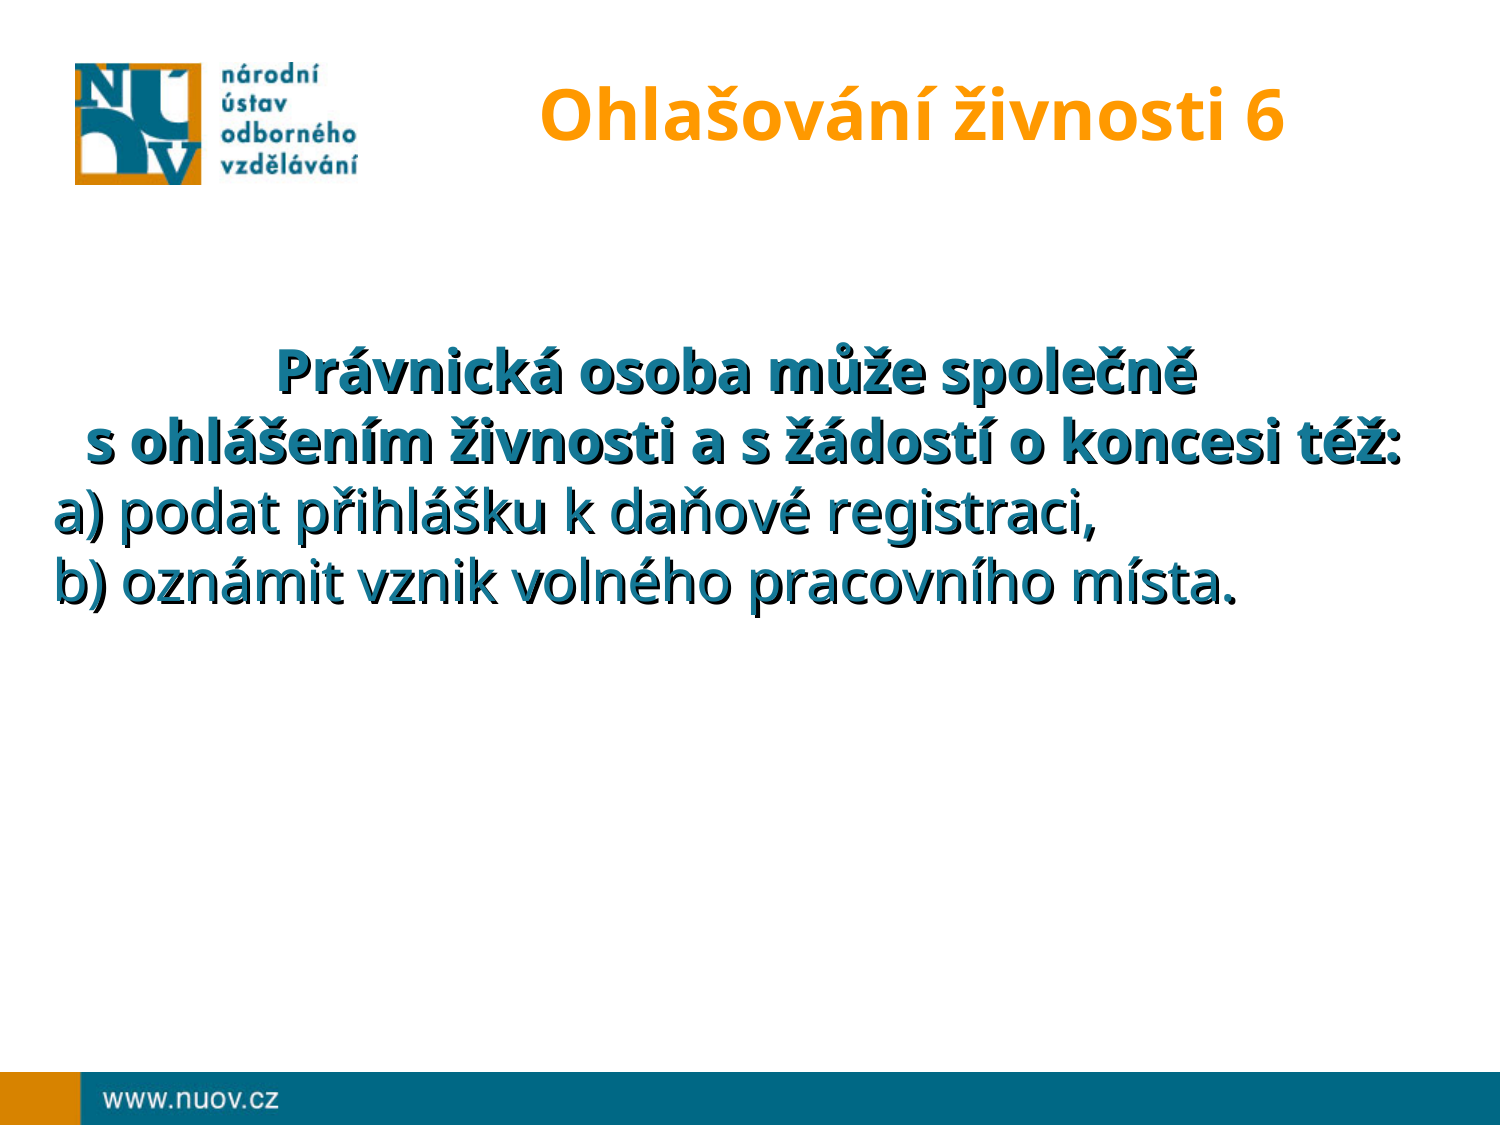

# Ohlašování živnosti 6
Právnická osoba může společně
s ohlášením živnosti a s žádostí o koncesi též:
a) podat přihlášku k daňové registraci,
b) oznámit vznik volného pracovního místa.